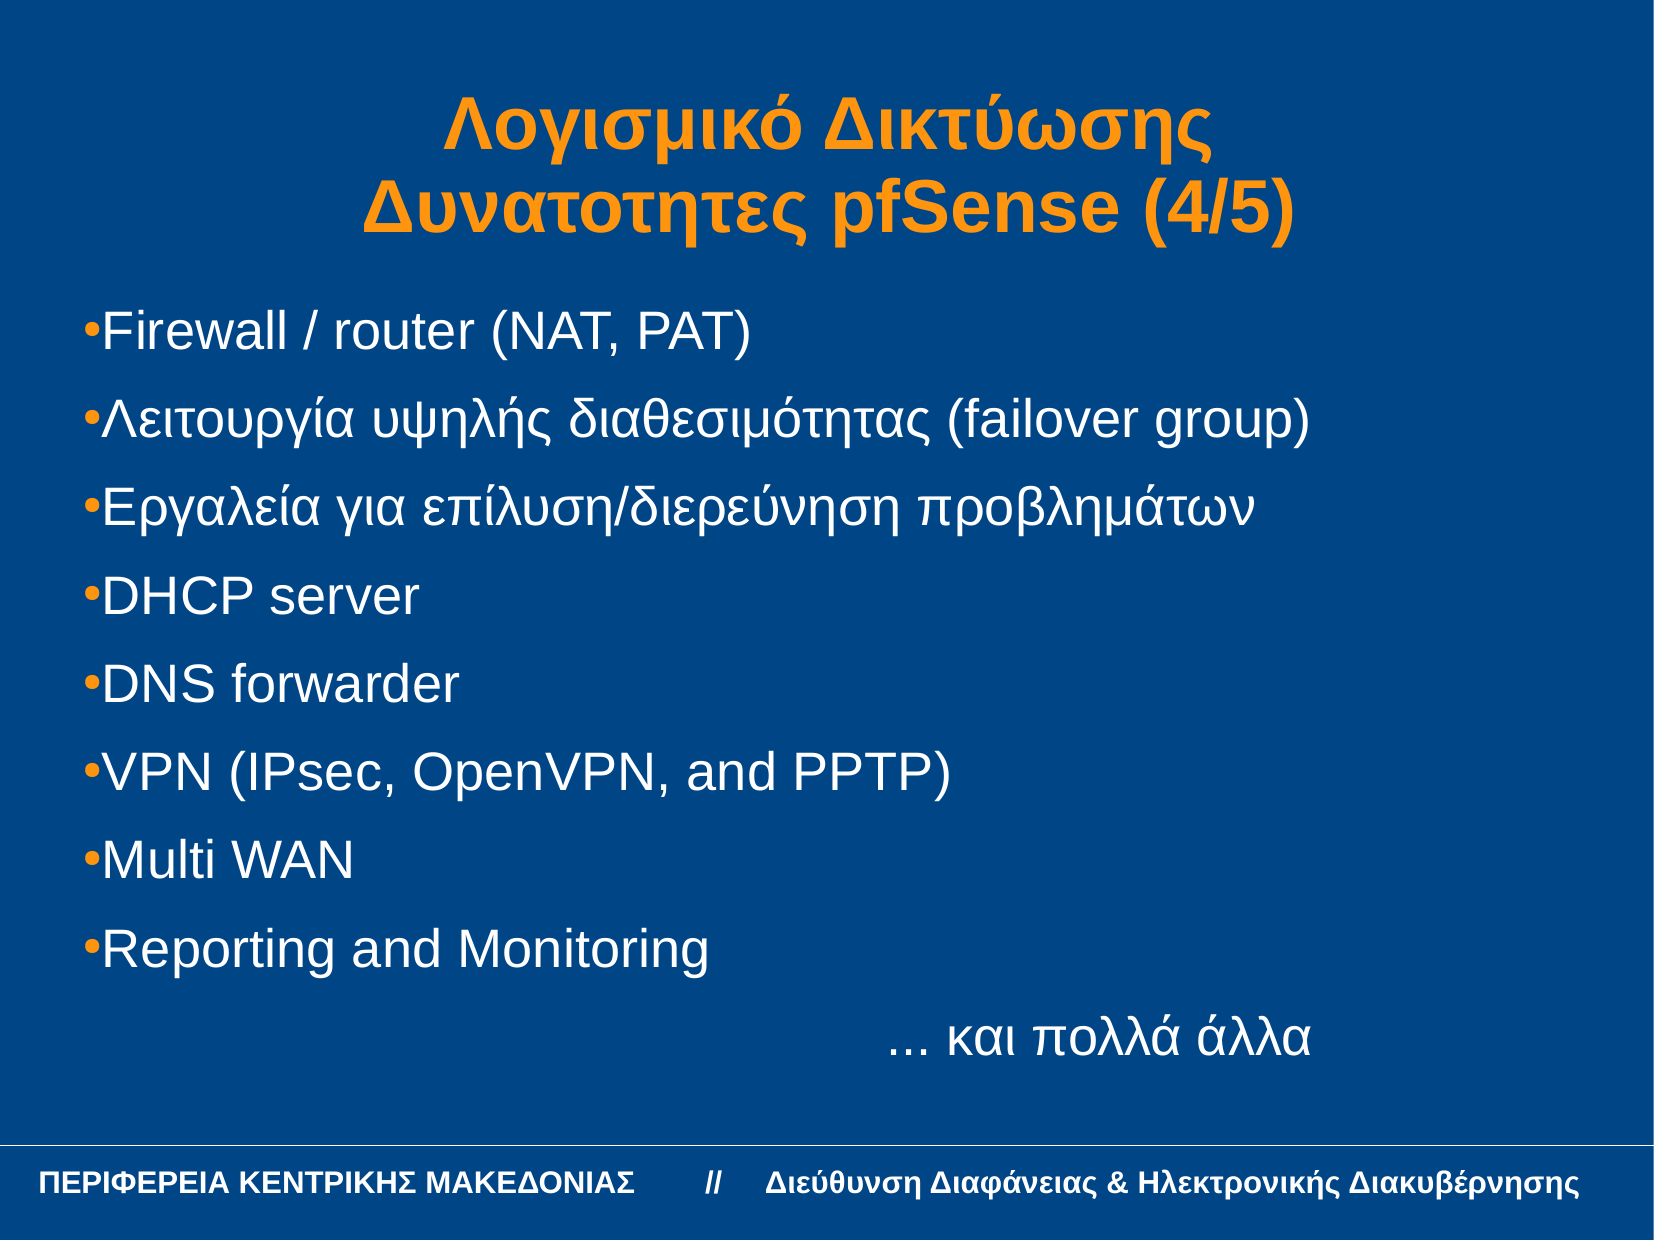

Λογισμικό Δικτύωσης
Δυνατοτητες pfSense (4/5)
#
Firewall / router (ΝΑΤ, PAT)
Λειτουργία υψηλής διαθεσιμότητας (failover group)
Εργαλεία για επίλυση/διερεύνηση προβλημάτων
DHCP server
DNS forwarder
VPN (IPsec, OpenVPN, and PPTP)
Multi WAN
Reporting and Monitoring
... και πολλά άλλα
ΠΕΡΙΦΕΡΕΙΑ ΚΕΝΤΡΙΚΗΣ ΜΑΚΕΔΟΝΙΑΣ // Διεύθυνση Διαφάνειας & Ηλεκτρονικής Διακυβέρνησης